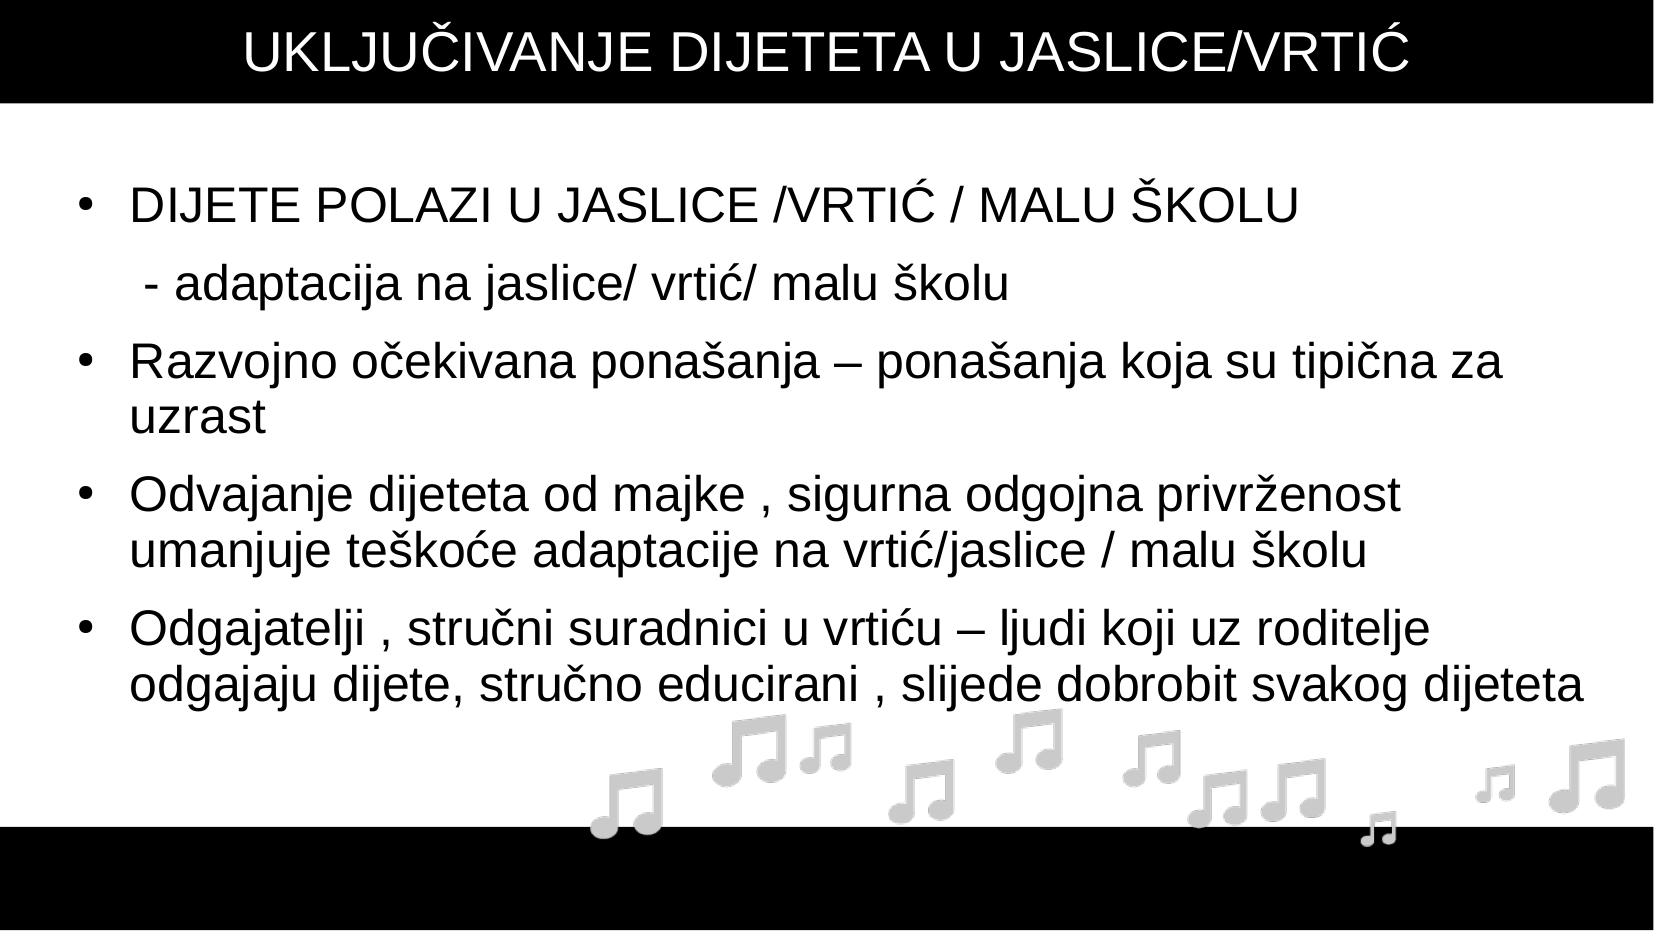

# UKLJUČIVANJE DIJETETA U JASLICE/VRTIĆ
DIJETE POLAZI U JASLICE /VRTIĆ / MALU ŠKOLU
 - adaptacija na jaslice/ vrtić/ malu školu
Razvojno očekivana ponašanja – ponašanja koja su tipična za uzrast
Odvajanje dijeteta od majke , sigurna odgojna privrženost umanjuje teškoće adaptacije na vrtić/jaslice / malu školu
Odgajatelji , stručni suradnici u vrtiću – ljudi koji uz roditelje odgajaju dijete, stručno educirani , slijede dobrobit svakog dijeteta